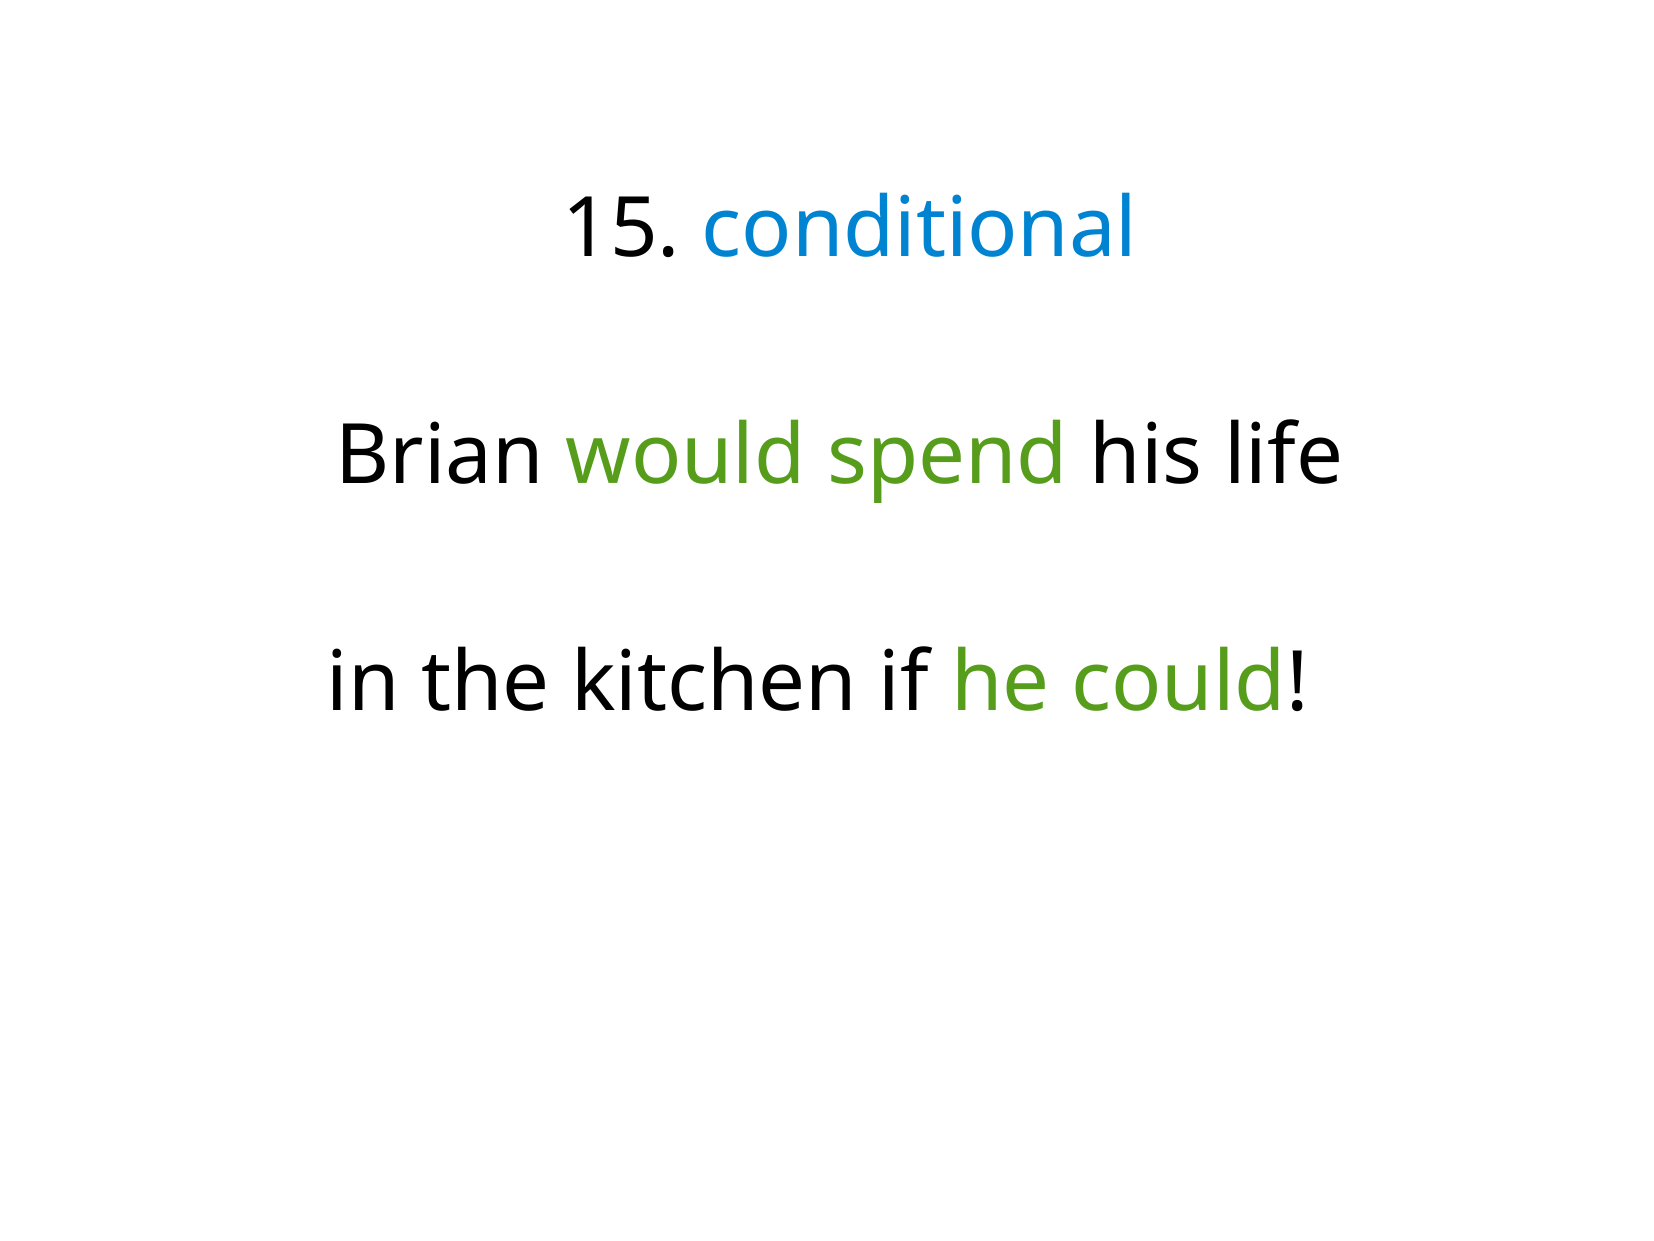

15. conditional
Brian would spend his life
in the kitchen if he could!